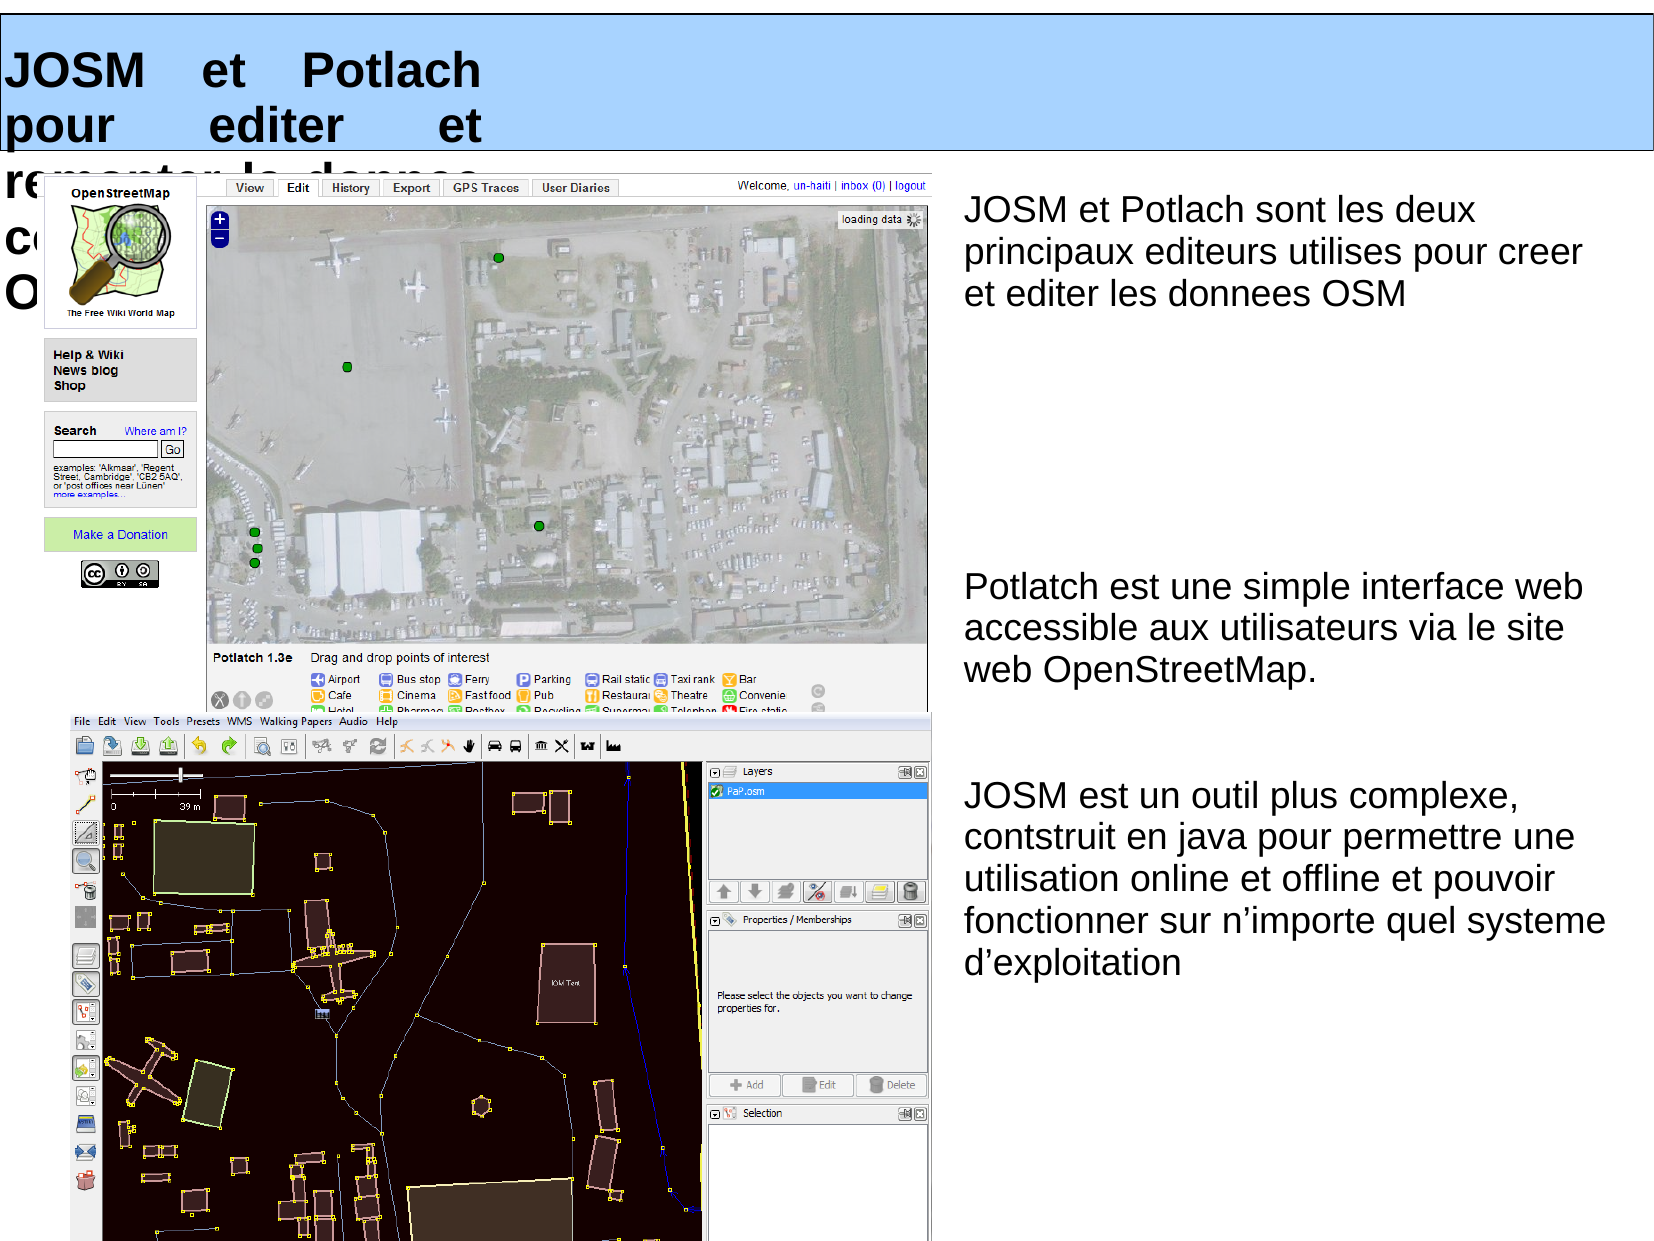

JOSM et Potlach pour editer et remonter la donnee collectee dans
OSM
JOSM et Potlach sont les deux principaux editeurs utilises pour creer et editer les donnees OSM
Potlatch est une simple interface web accessible aux utilisateurs via le site web OpenStreetMap.
JOSM est un outil plus complexe, contstruit en java pour permettre une utilisation online et offline et pouvoir fonctionner sur n’importe quel systeme d’exploitation